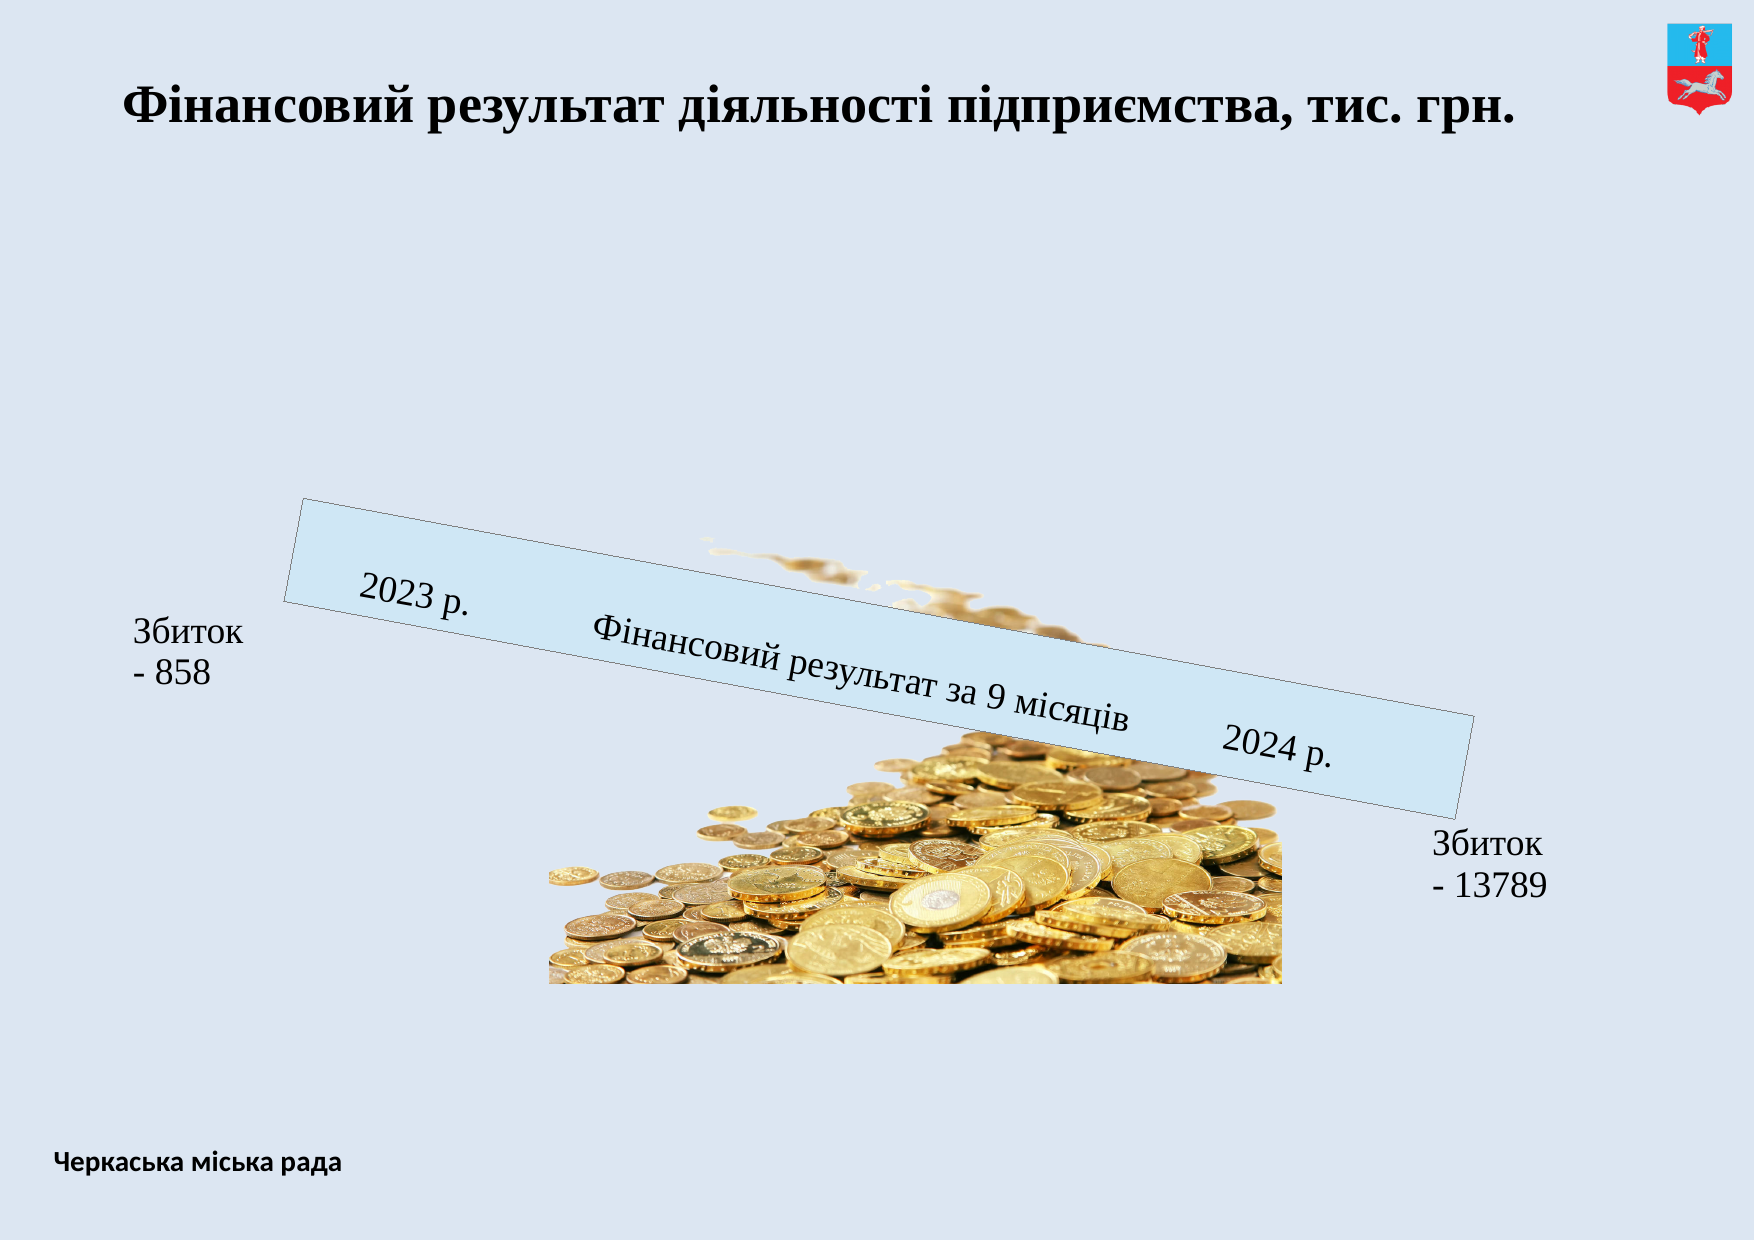

Фінансовий результат діяльності підприємства, тис. грн.
2023 р. Фінансовий результат за 9 місяців 2024 р.
Збиток
- 858
Збиток
- 13789
Черкаська міська рада